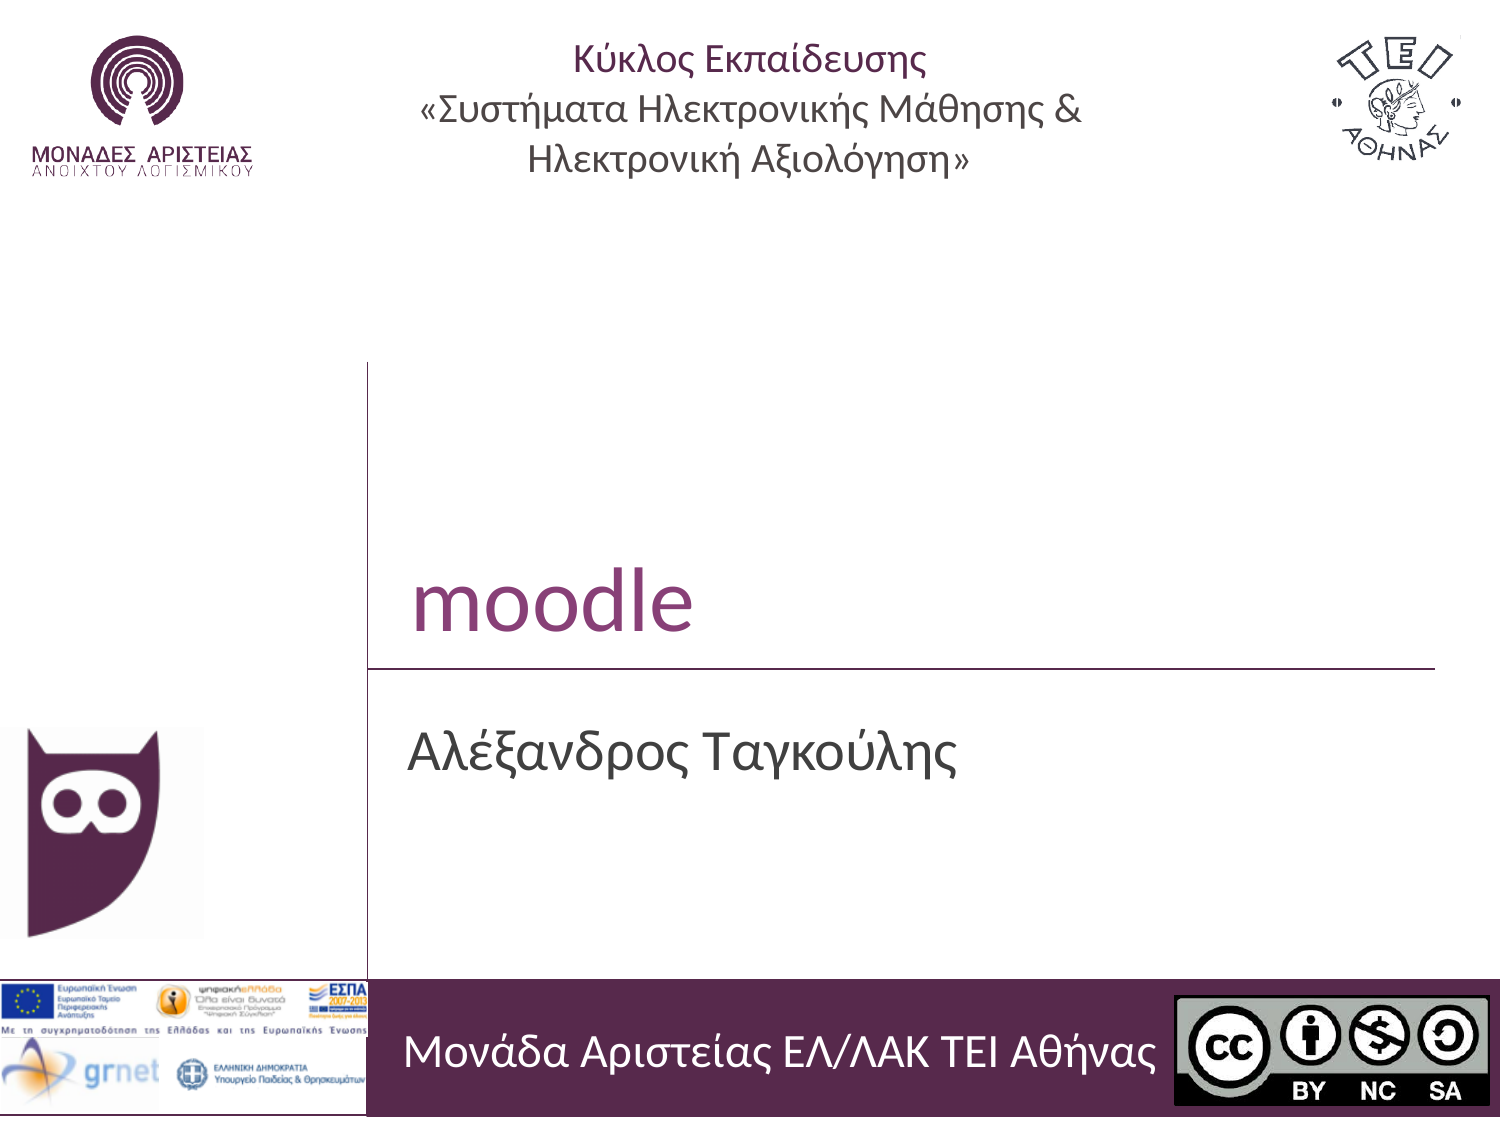

Κύκλος Εκπαίδευσης
«Συστήματα Ηλεκτρονικής Μάθησης & Ηλεκτρονική Αξιολόγηση»
# moodle
Αλέξανδρος Ταγκούλης
Μονάδα Αριστείας ΕΛ/ΛΑΚ ΤΕΙ Αθήνας